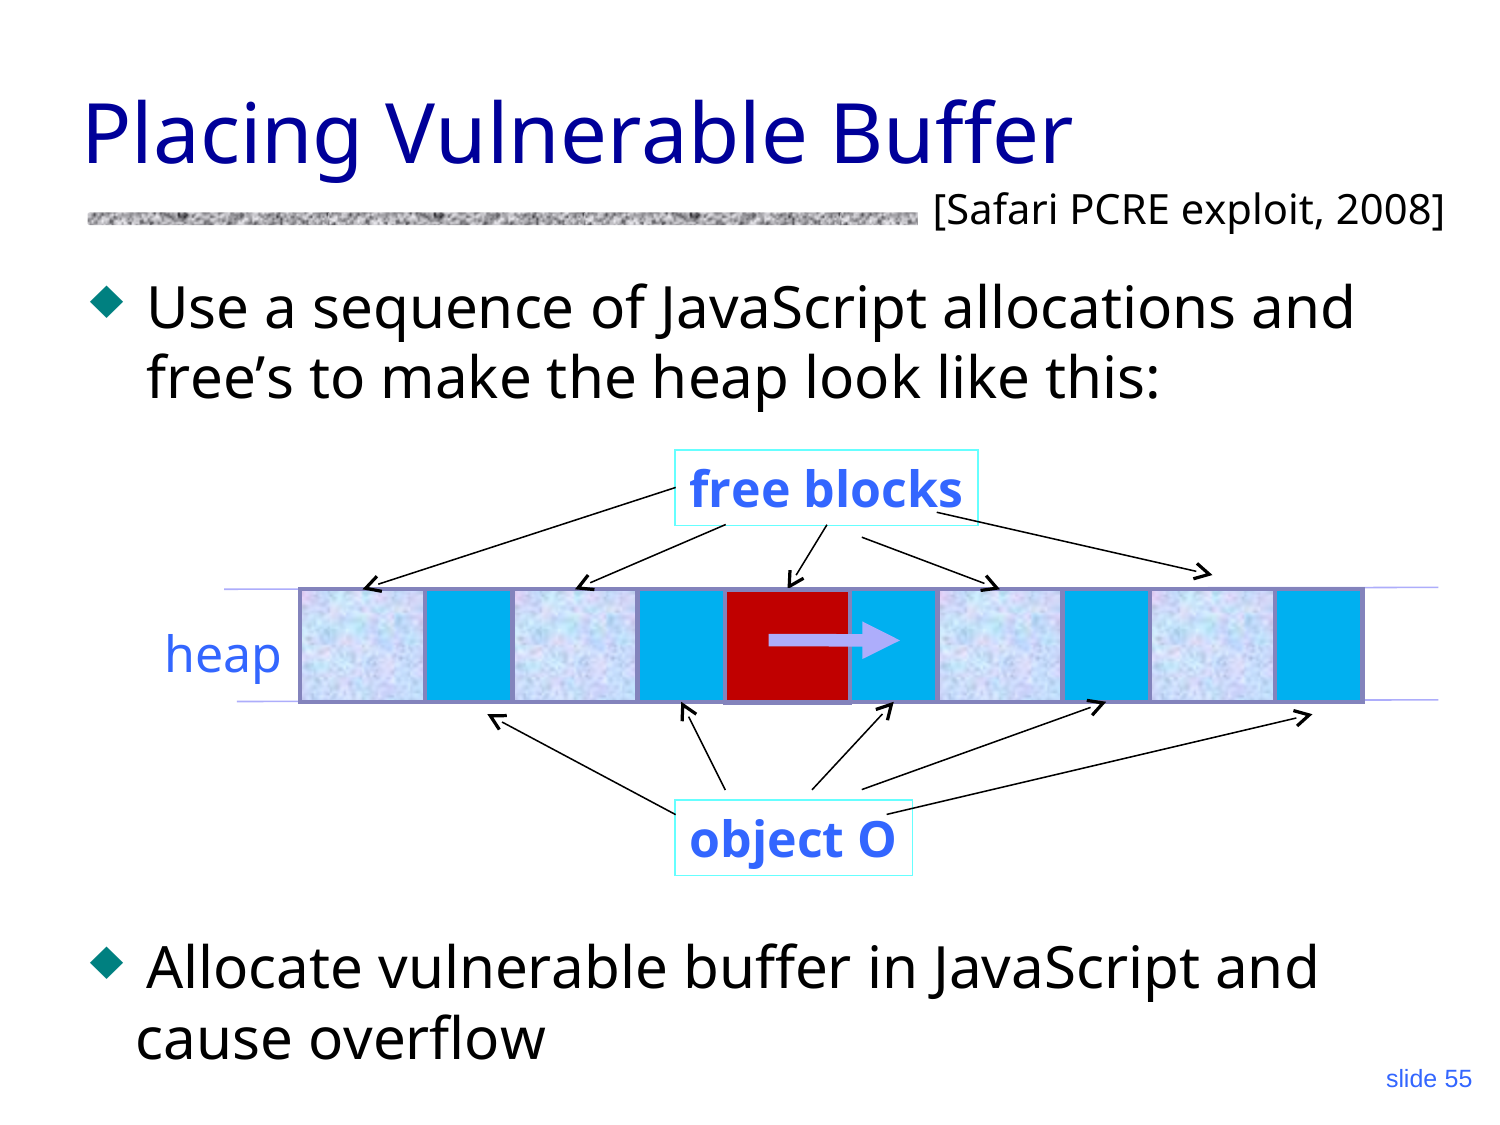

Placing Vulnerable Buffer
[Safari PCRE exploit, 2008]
# Use a sequence of JavaScript allocations and free’s to make the heap look like this:
Allocate vulnerable buffer in JavaScript and
 cause overflow
free blocks
heap
object O
slide